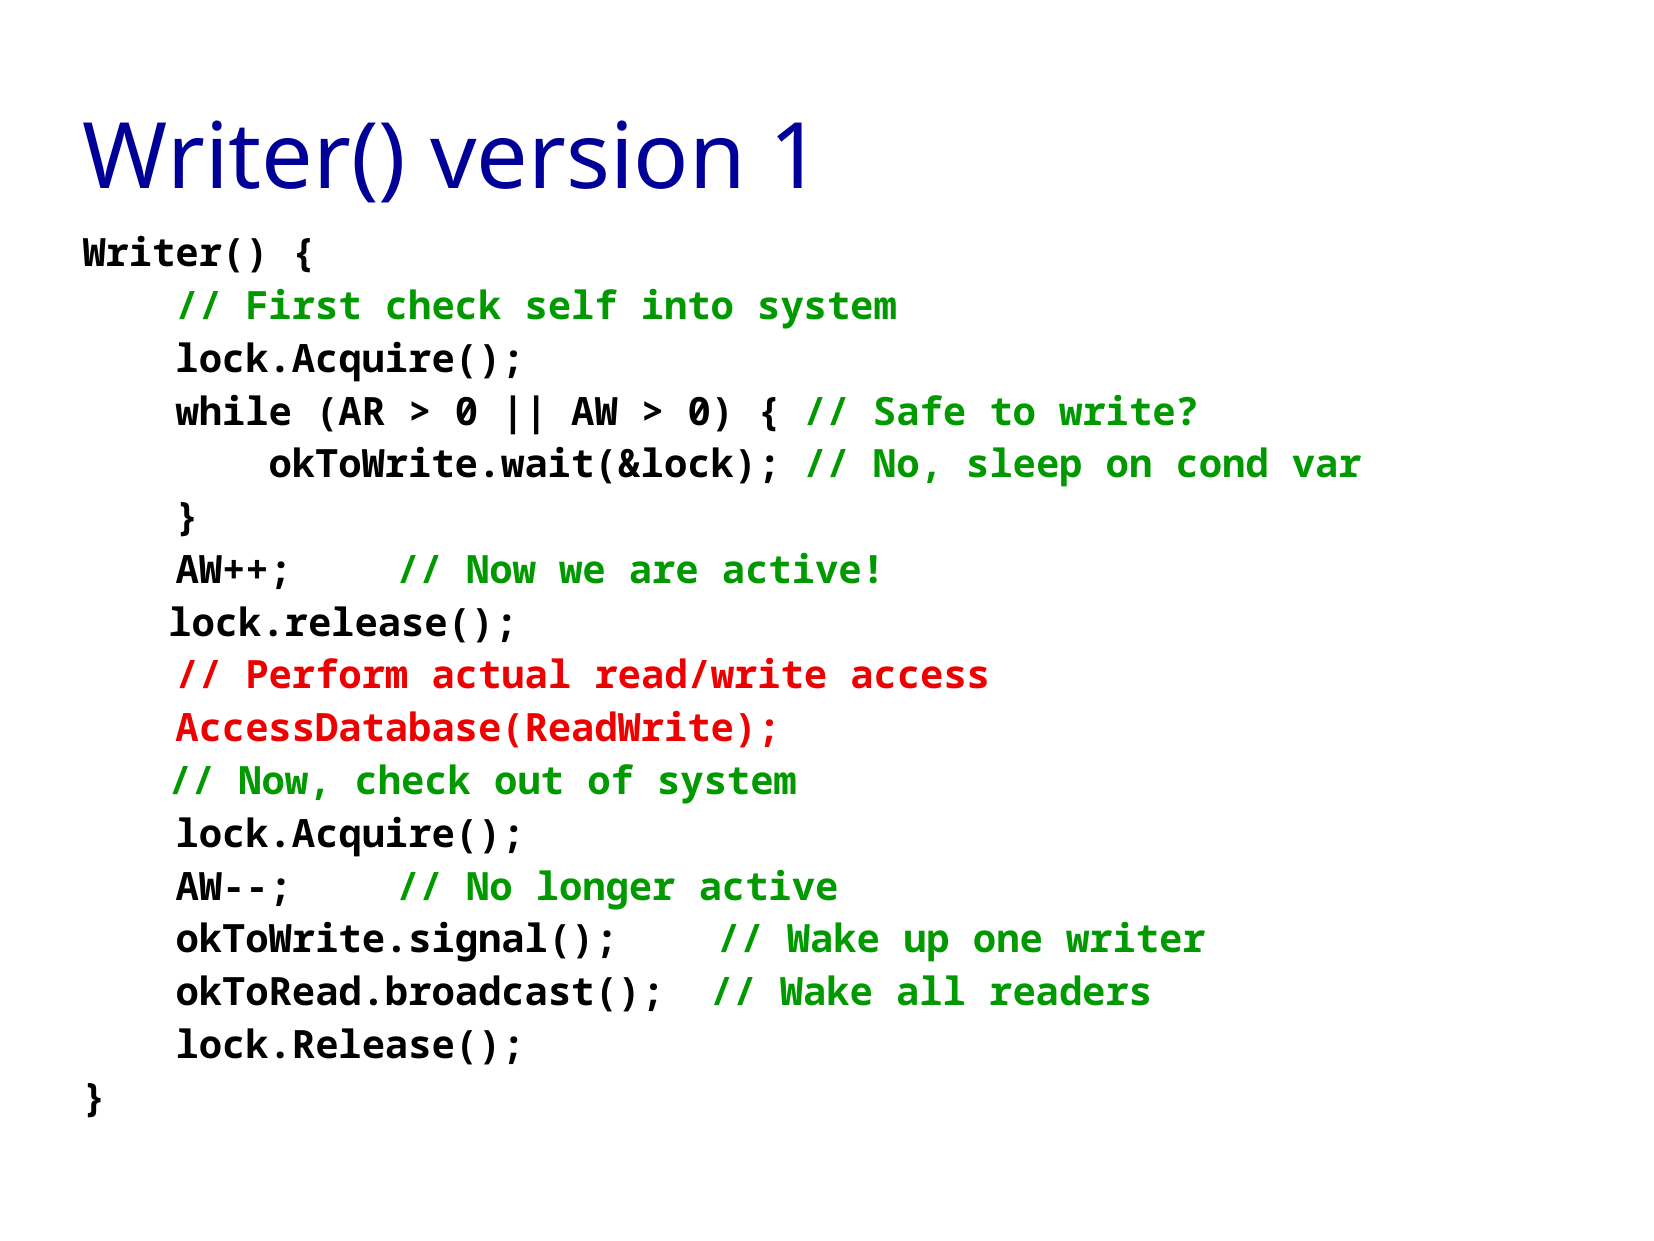

# Writer() version 1
Writer() {
 // First check self into system
 lock.Acquire();
 while (AR > 0 || AW > 0) { // Safe to write?
 okToWrite.wait(&lock); // No, sleep on cond var
 }
 AW++;		// Now we are active!
	 lock.release();
 // Perform actual read/write access
 AccessDatabase(ReadWrite);
	 // Now, check out of system
 lock.Acquire();
 AW--;		// No longer active
 okToWrite.signal();	 // Wake up one writer
 okToRead.broadcast();	// Wake all readers
 lock.Release();
}